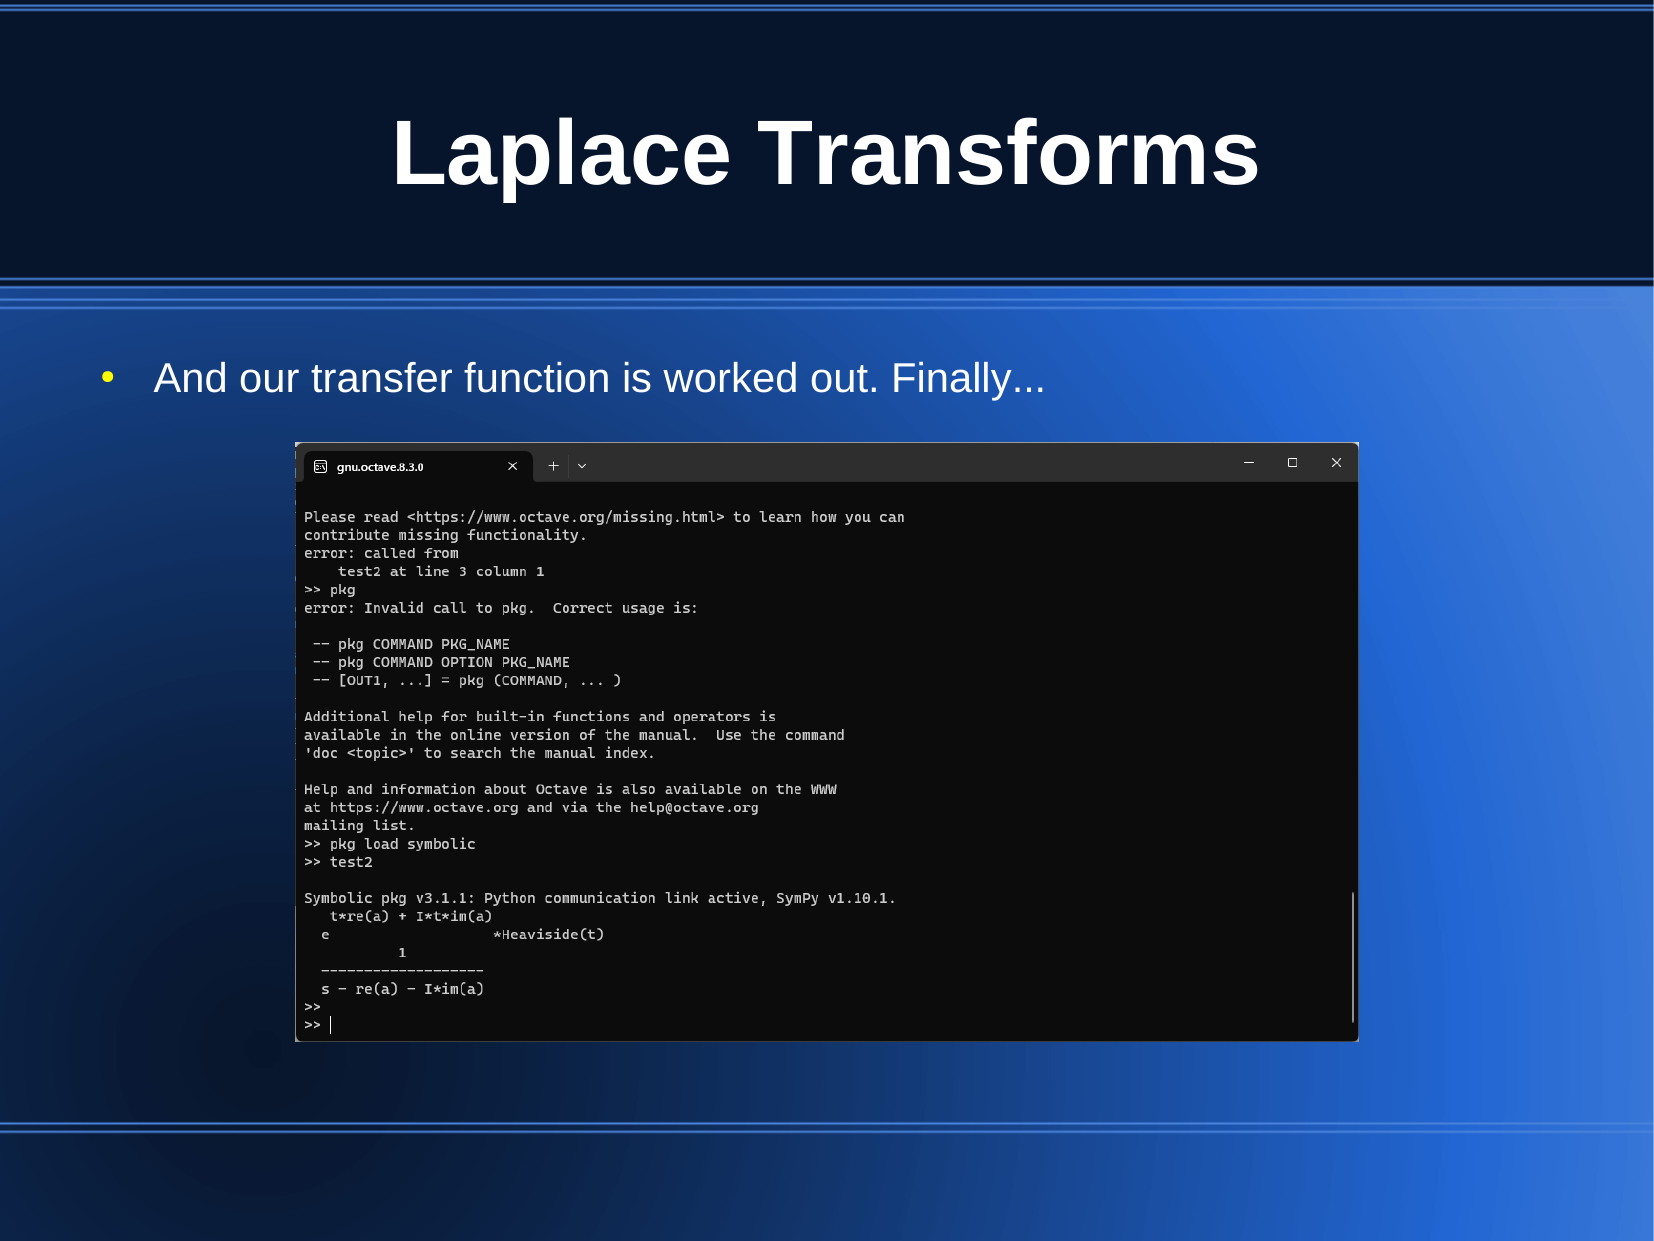

# Laplace Transforms
And our transfer function is worked out. Finally...